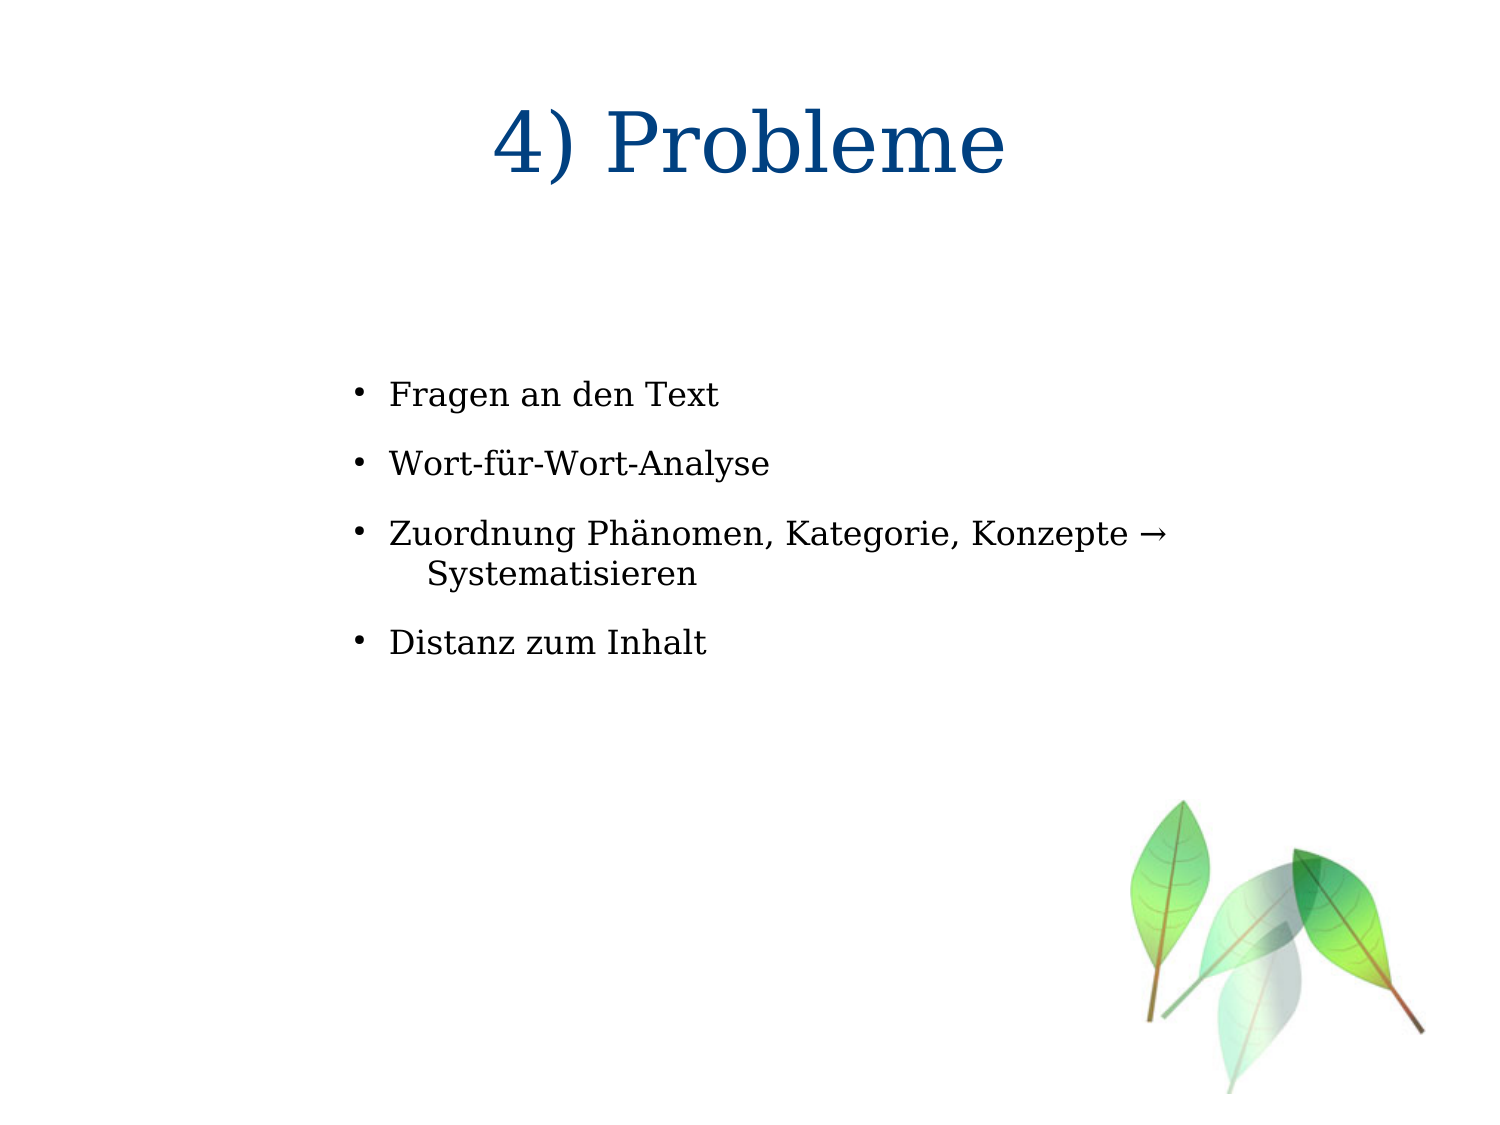

# 4) Probleme
Fragen an den Text
Wort-für-Wort-Analyse
Zuordnung Phänomen, Kategorie, Konzepte →
Systematisieren
Distanz zum Inhalt